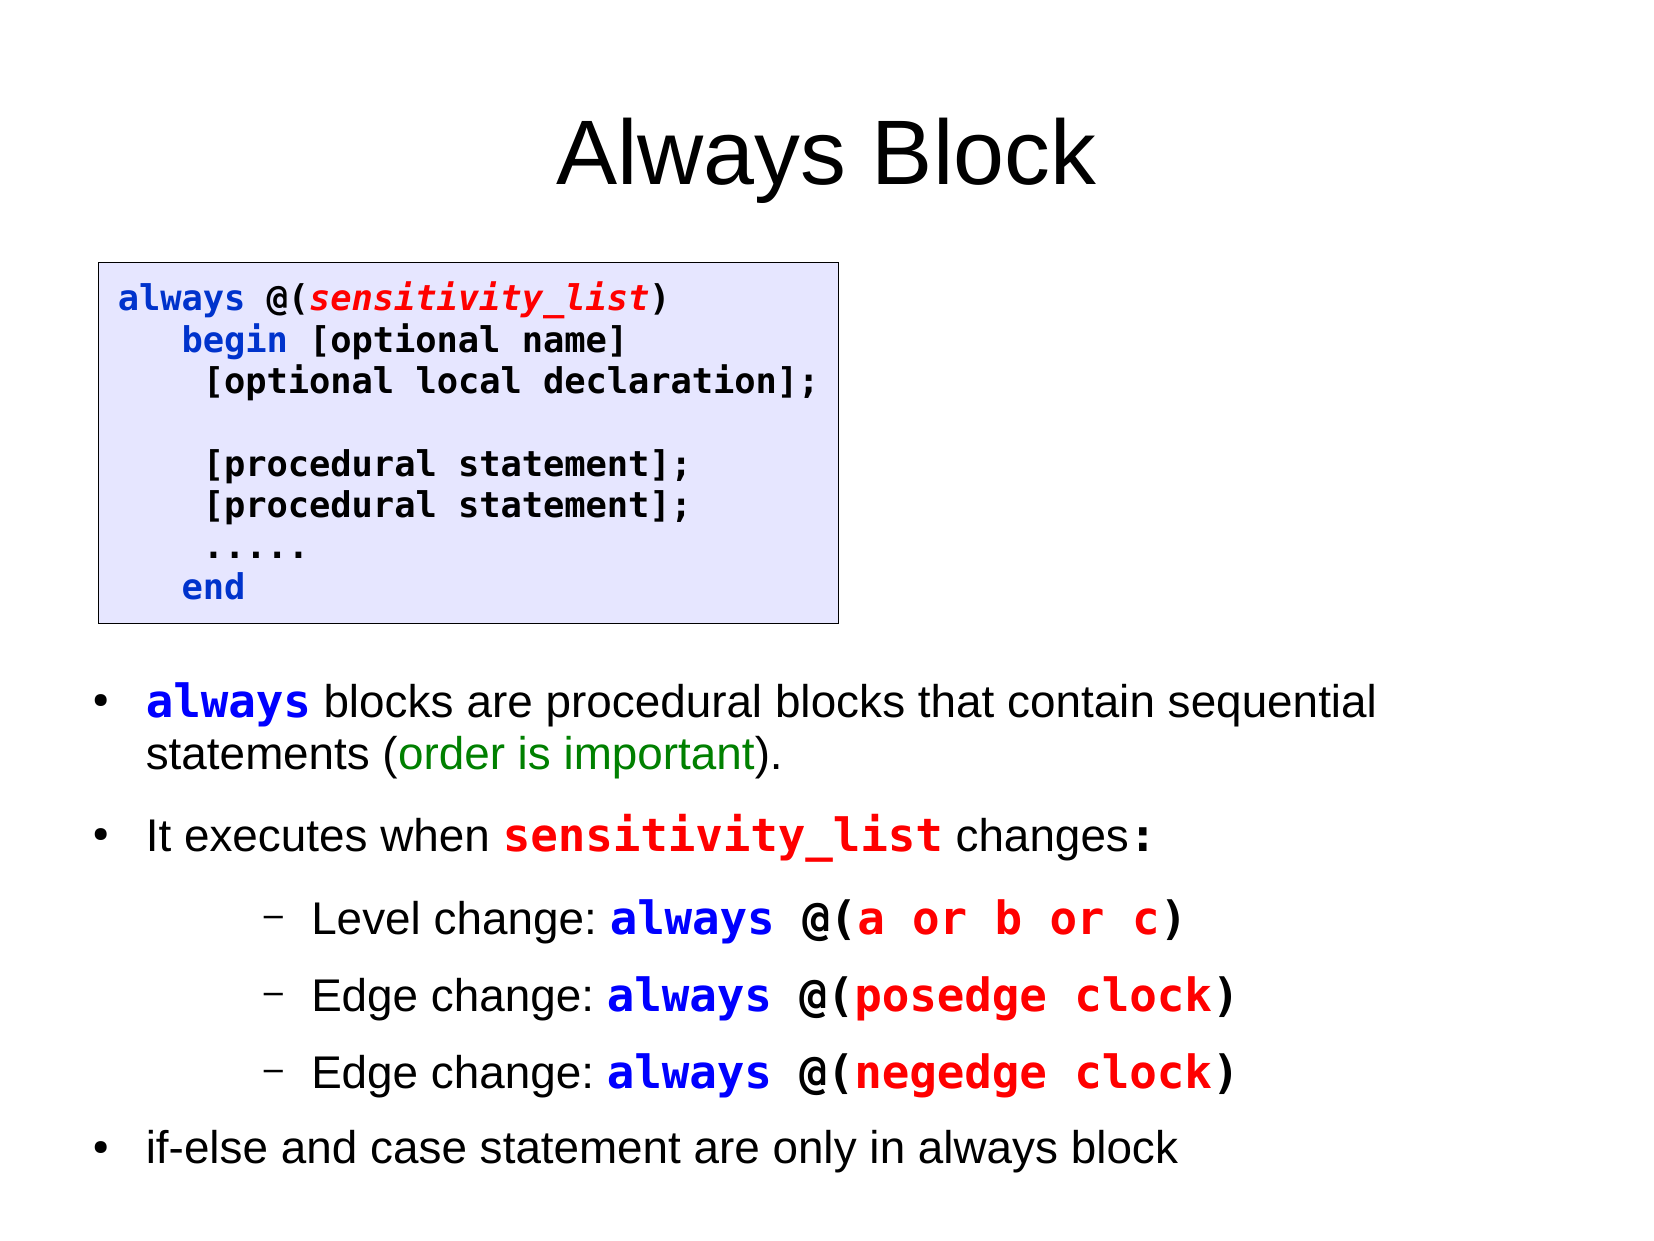

# Always Block
always @(sensitivity_list)
 begin [optional name]
 [optional local declaration];
 [procedural statement];
 [procedural statement];
 .....
 end
always blocks are procedural blocks that contain sequential statements (order is important).
It executes when sensitivity_list changes:
Level change: always @(a or b or c)
Edge change: always @(posedge clock)
Edge change: always @(negedge clock)
if-else and case statement are only in always block